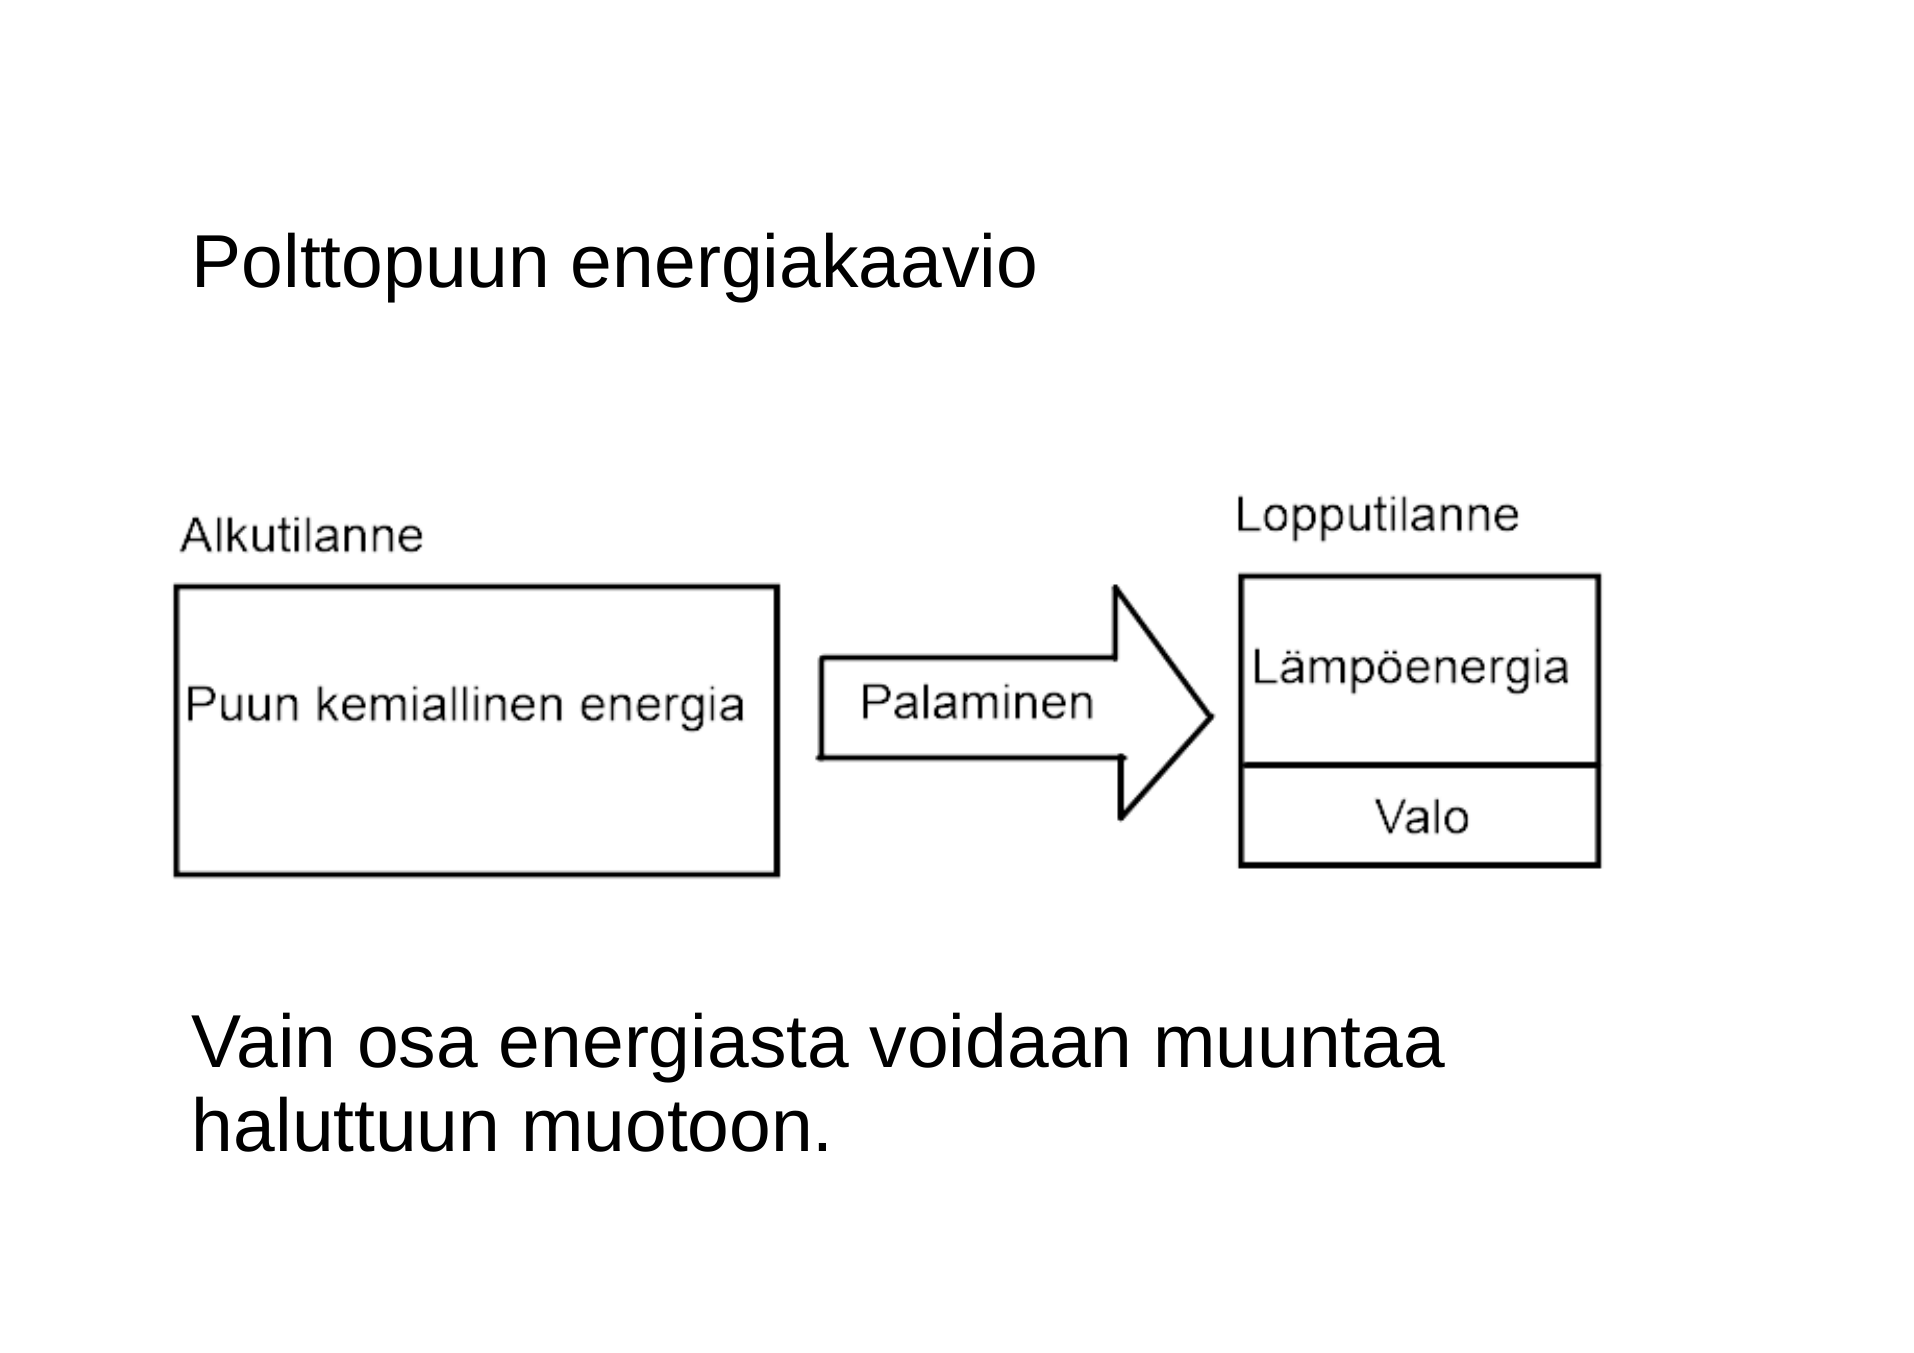

Polttopuun energiakaavio
Vain osa energiasta voidaan muuntaa haluttuun muotoon.